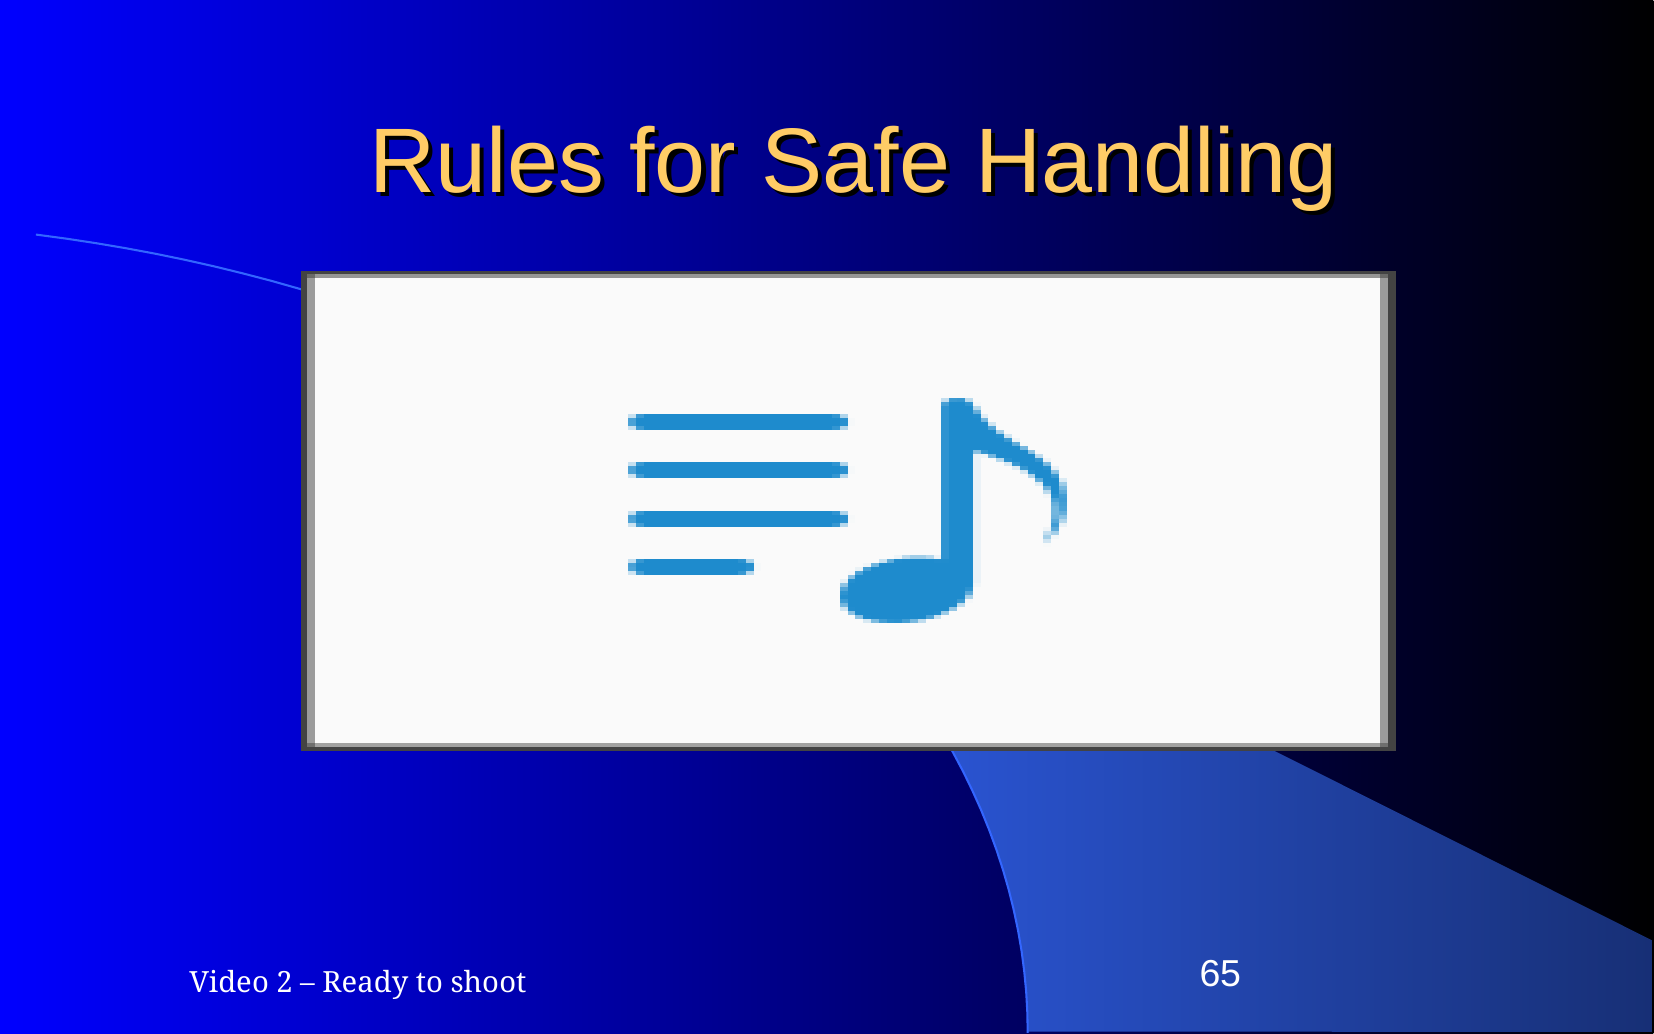

Rules for Safe Handling
Video 2 – Ready to shoot